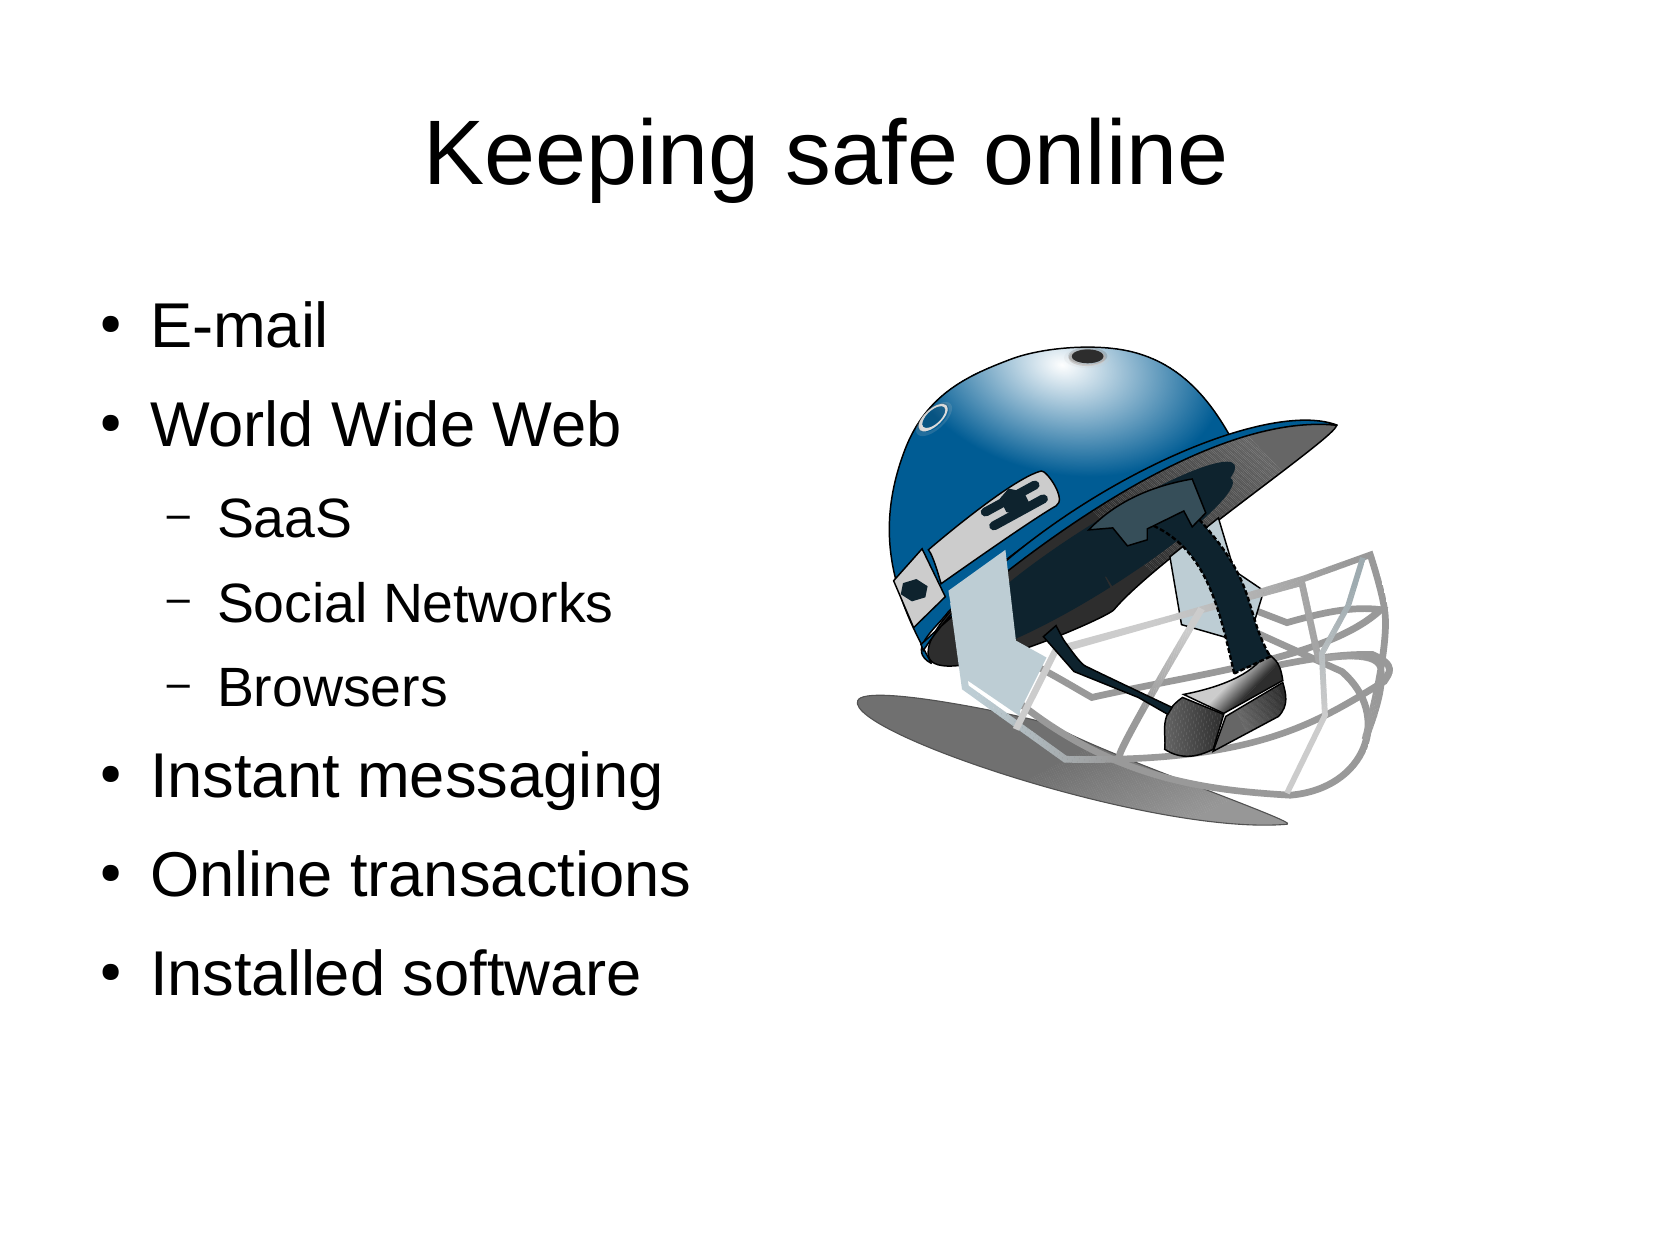

# Keeping safe online
E-mail
World Wide Web
SaaS
Social Networks
Browsers
Instant messaging
Online transactions
Installed software